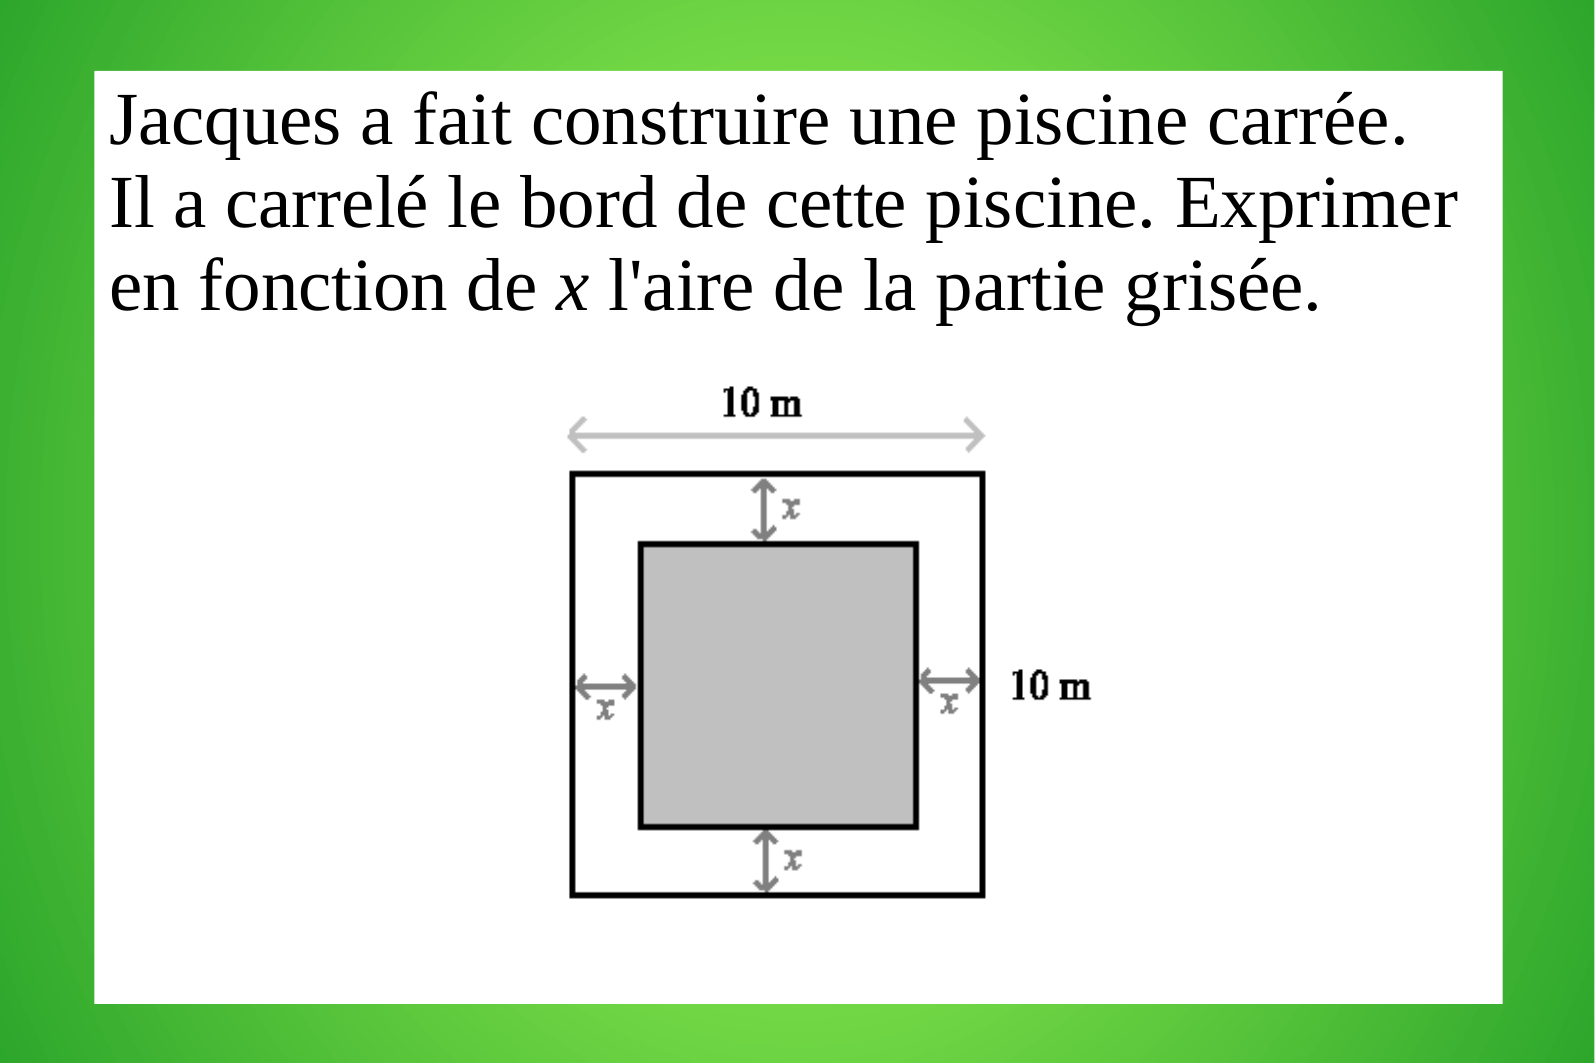

Jacques a fait construire une piscine carrée.
Il a carrelé le bord de cette piscine. Exprimer
en fonction de x l'aire de la partie grisée.